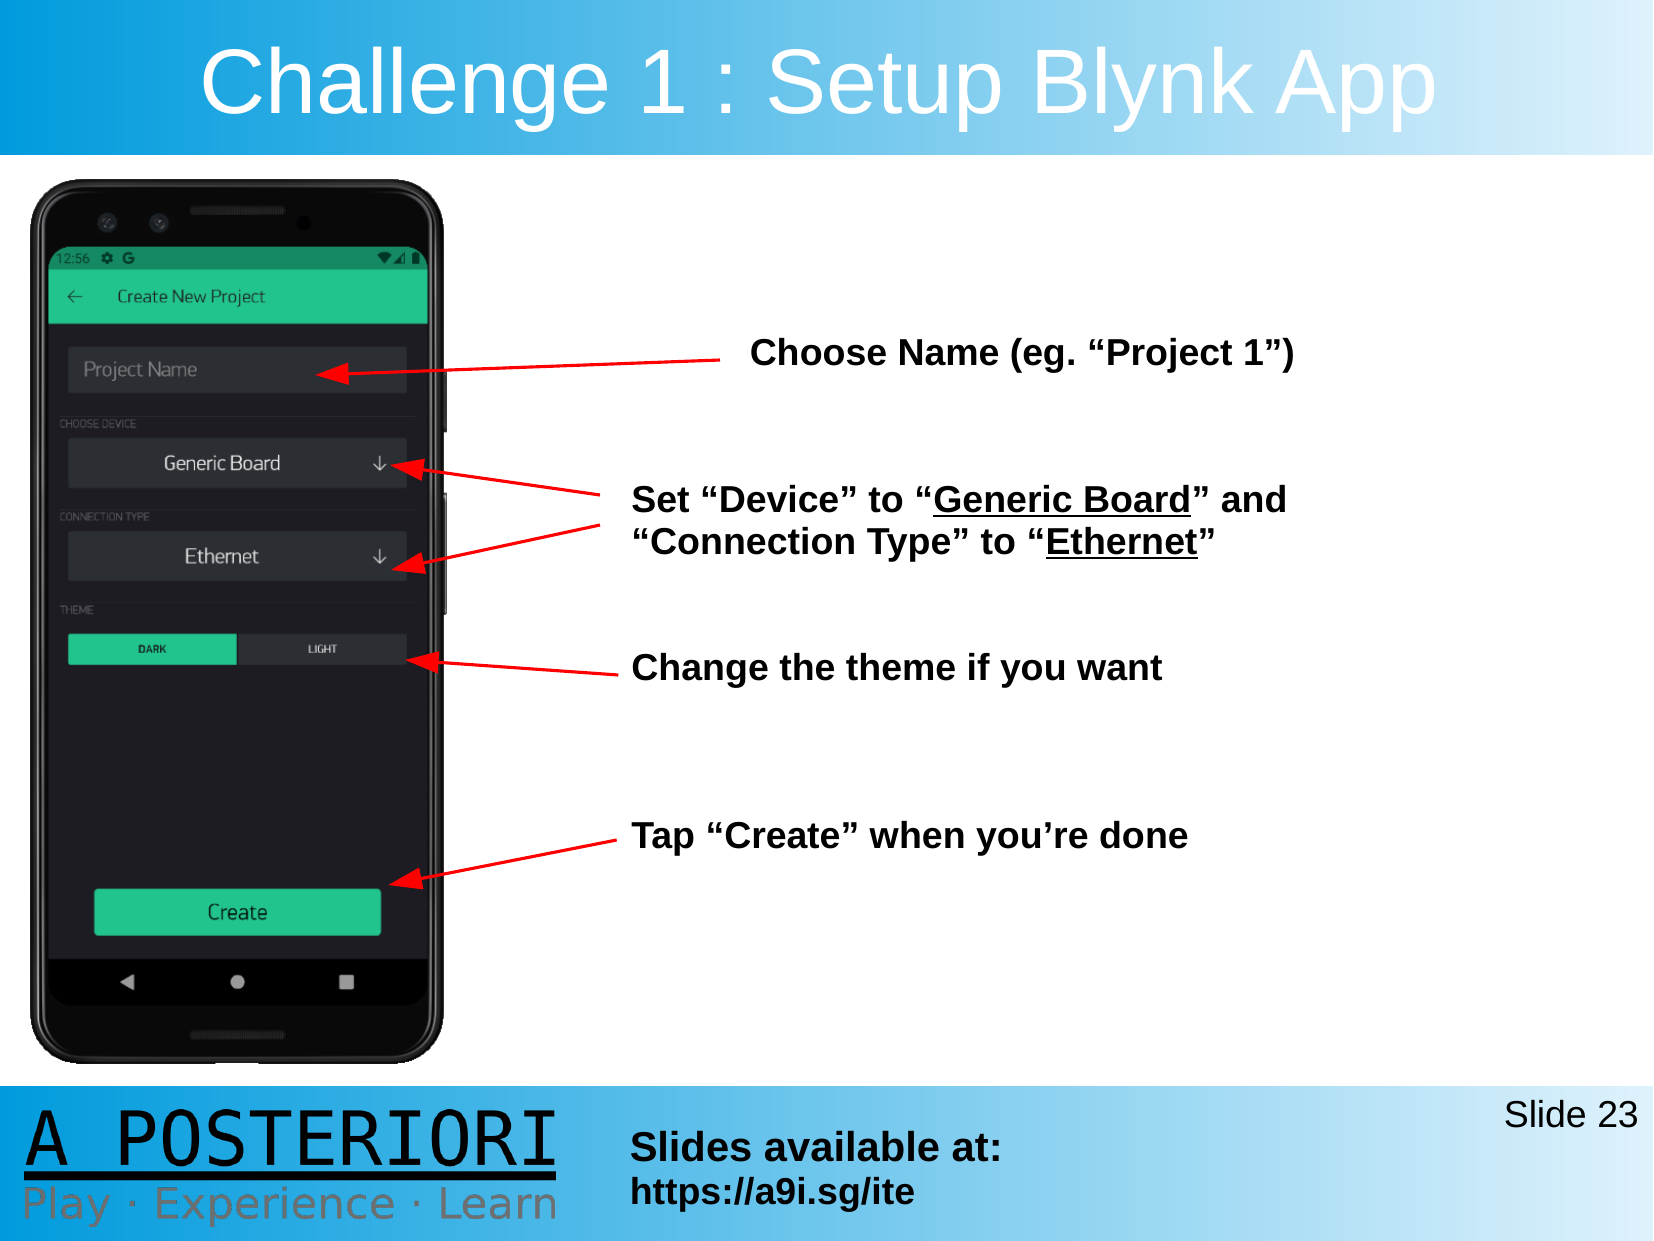

# Challenge 1 : Setup Blynk App
Choose Name (eg. “Project 1”)
Set “Device” to “Generic Board” and “Connection Type” to “Ethernet”
Change the theme if you want
Tap “Create” when you’re done